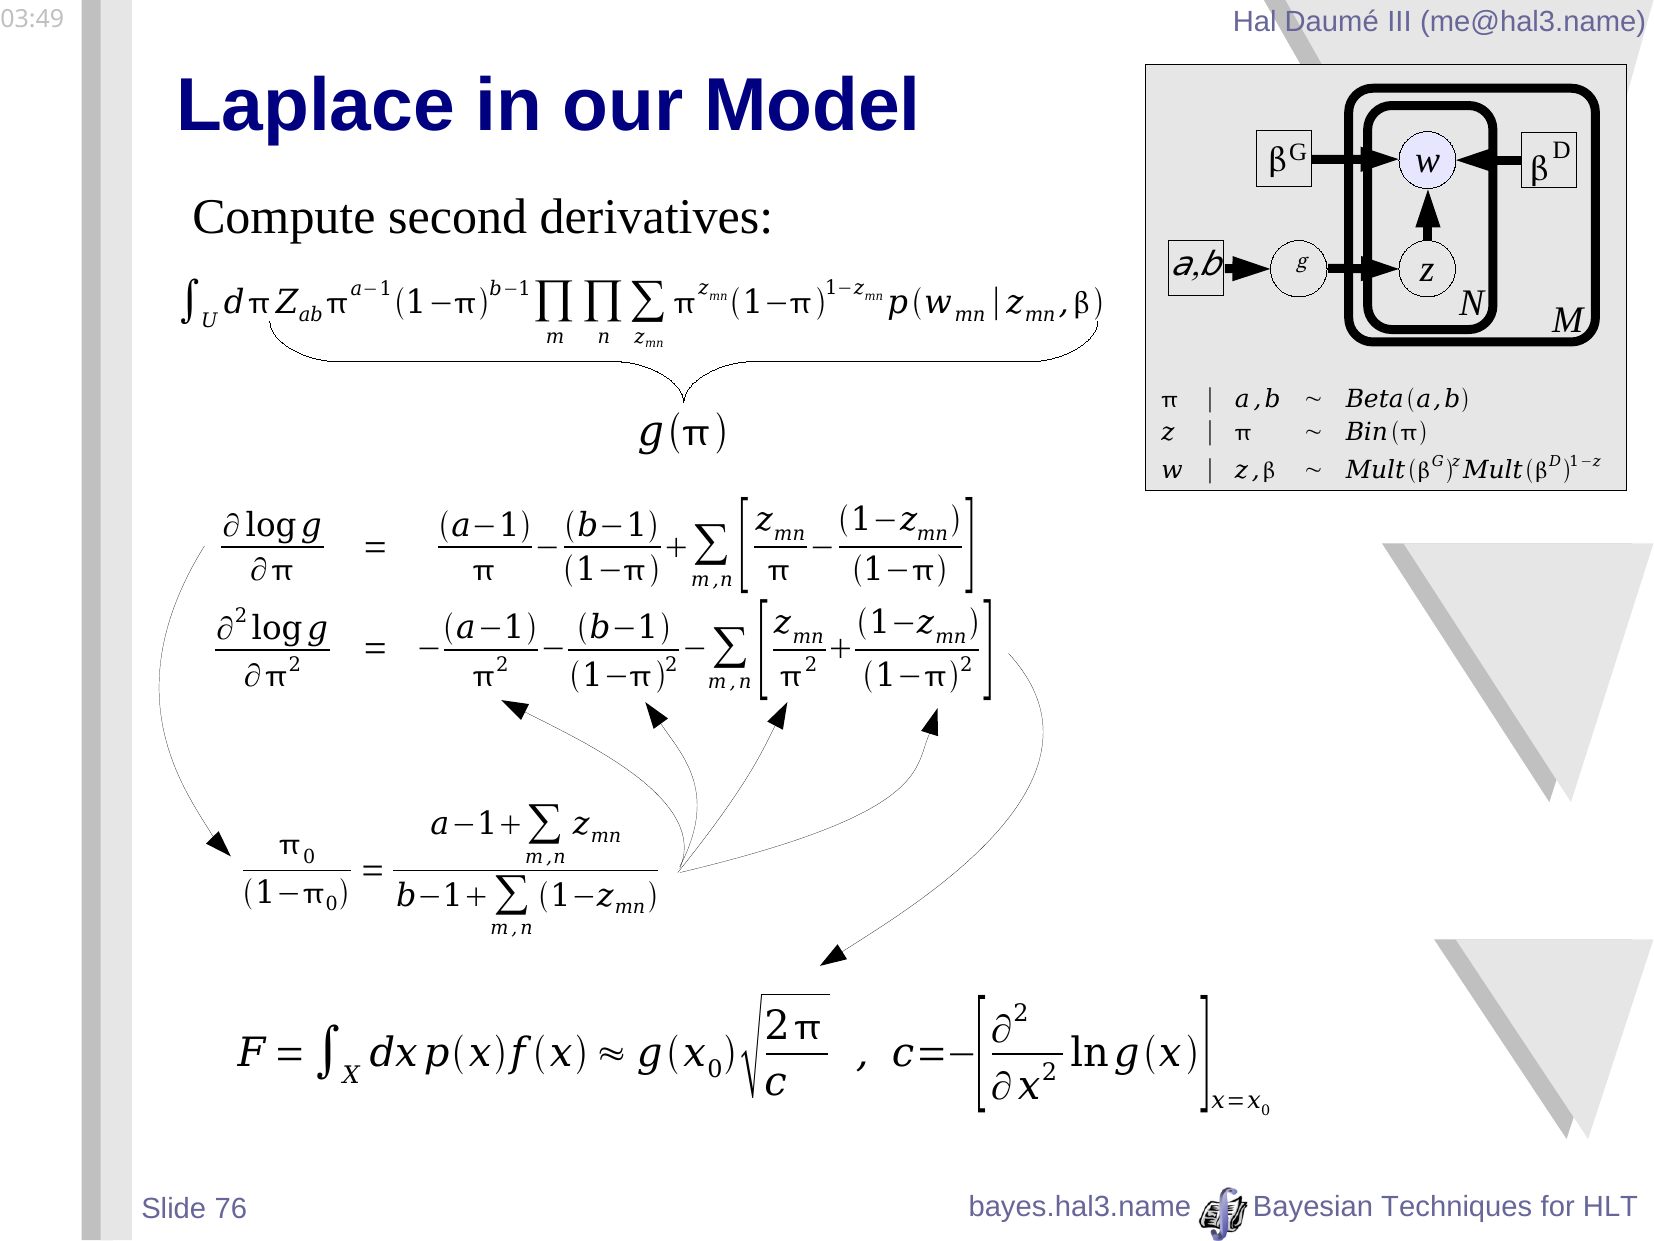

# Laplace in our Model

w

D
G
a,b
z

N
M
Compute second derivatives: